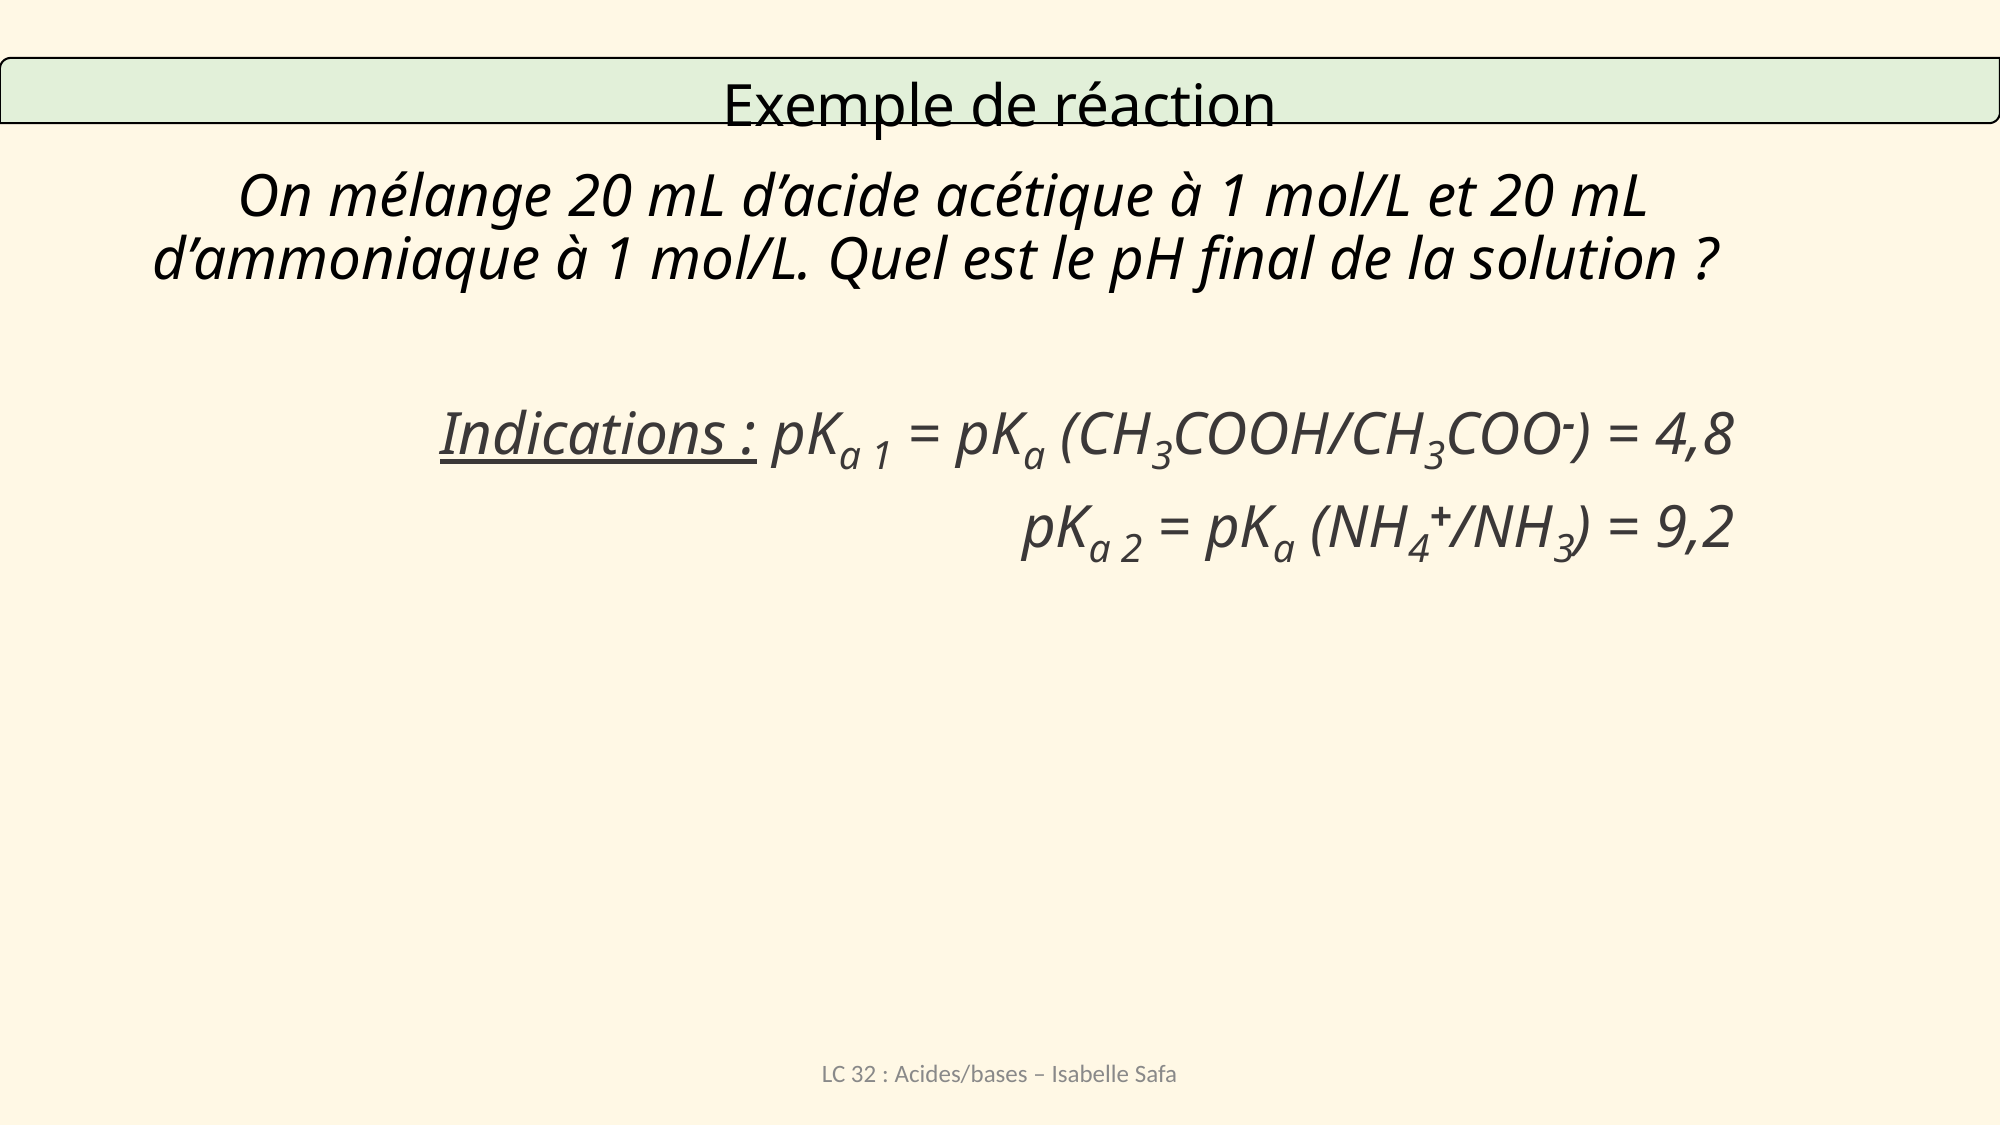

Exemple de réaction
# On mélange 20 mL d’acide acétique à 1 mol/L et 20 mL d’ammoniaque à 1 mol/L. Quel est le pH final de la solution ?
Indications : pKa 1 = pKa (CH3COOH/CH3COO-) = 4,8
pKa 2 = pKa (NH4+/NH3) = 9,2
LC 32 : Acides/bases – Isabelle Safa